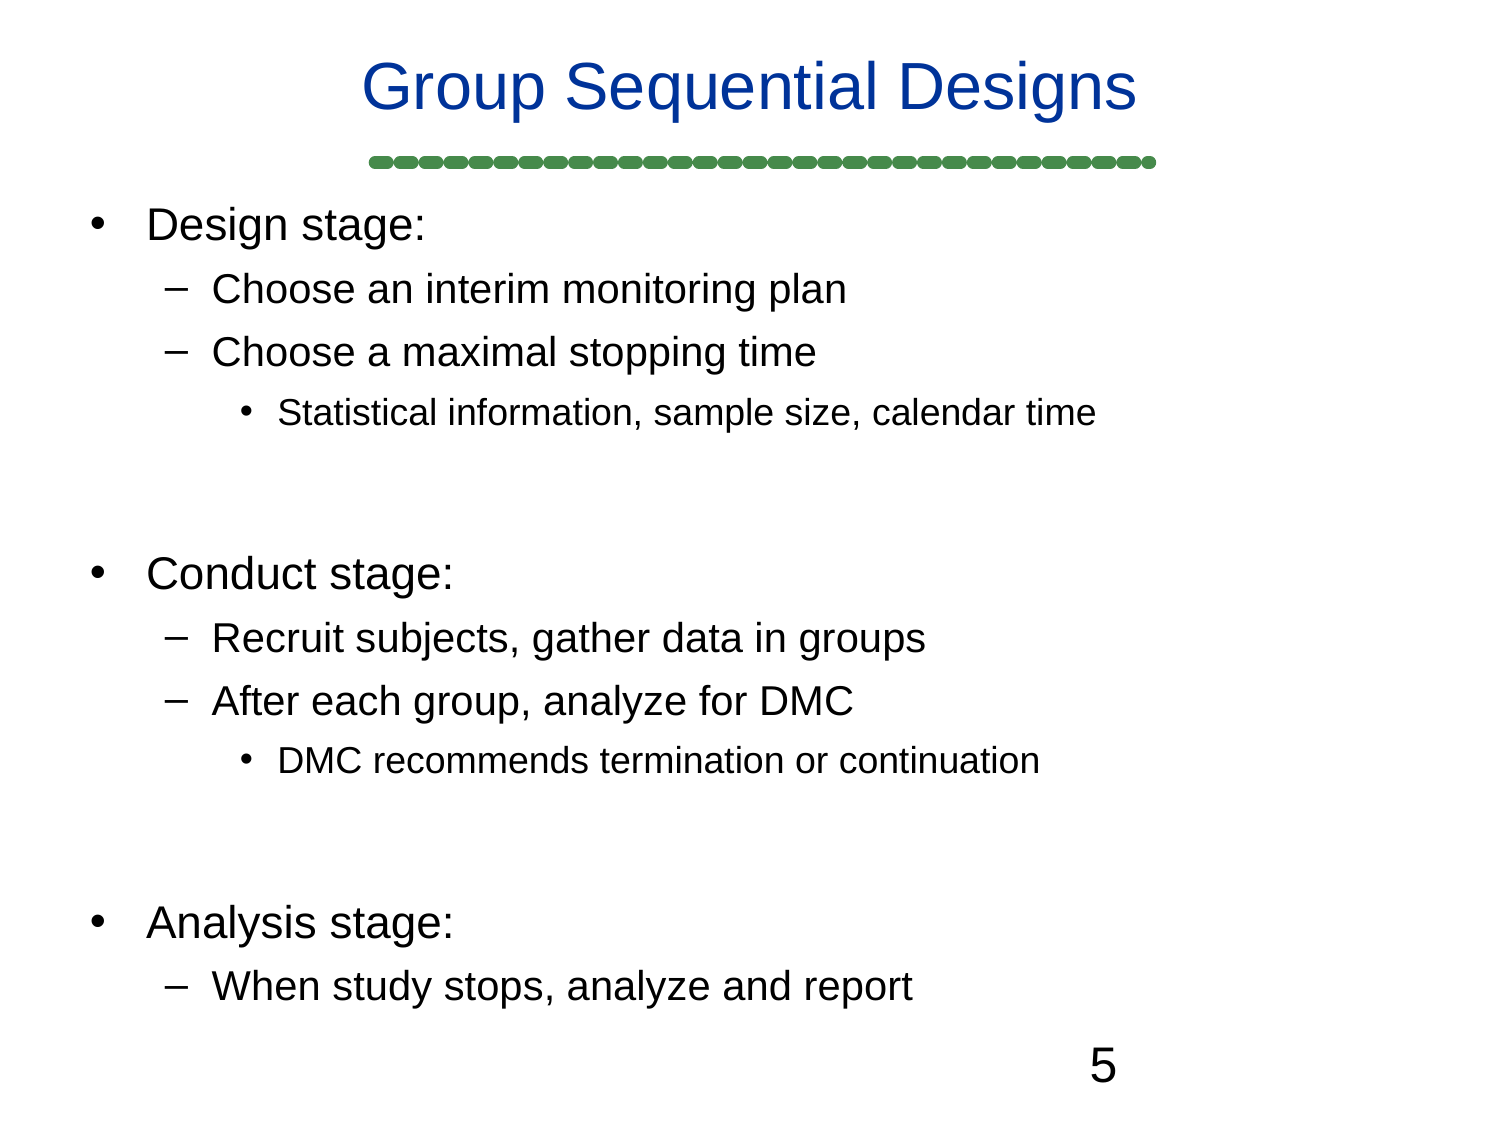

# Group Sequential Designs
Design stage:
Choose an interim monitoring plan
Choose a maximal stopping time
Statistical information, sample size, calendar time
Conduct stage:
Recruit subjects, gather data in groups
After each group, analyze for DMC
DMC recommends termination or continuation
Analysis stage:
When study stops, analyze and report
5